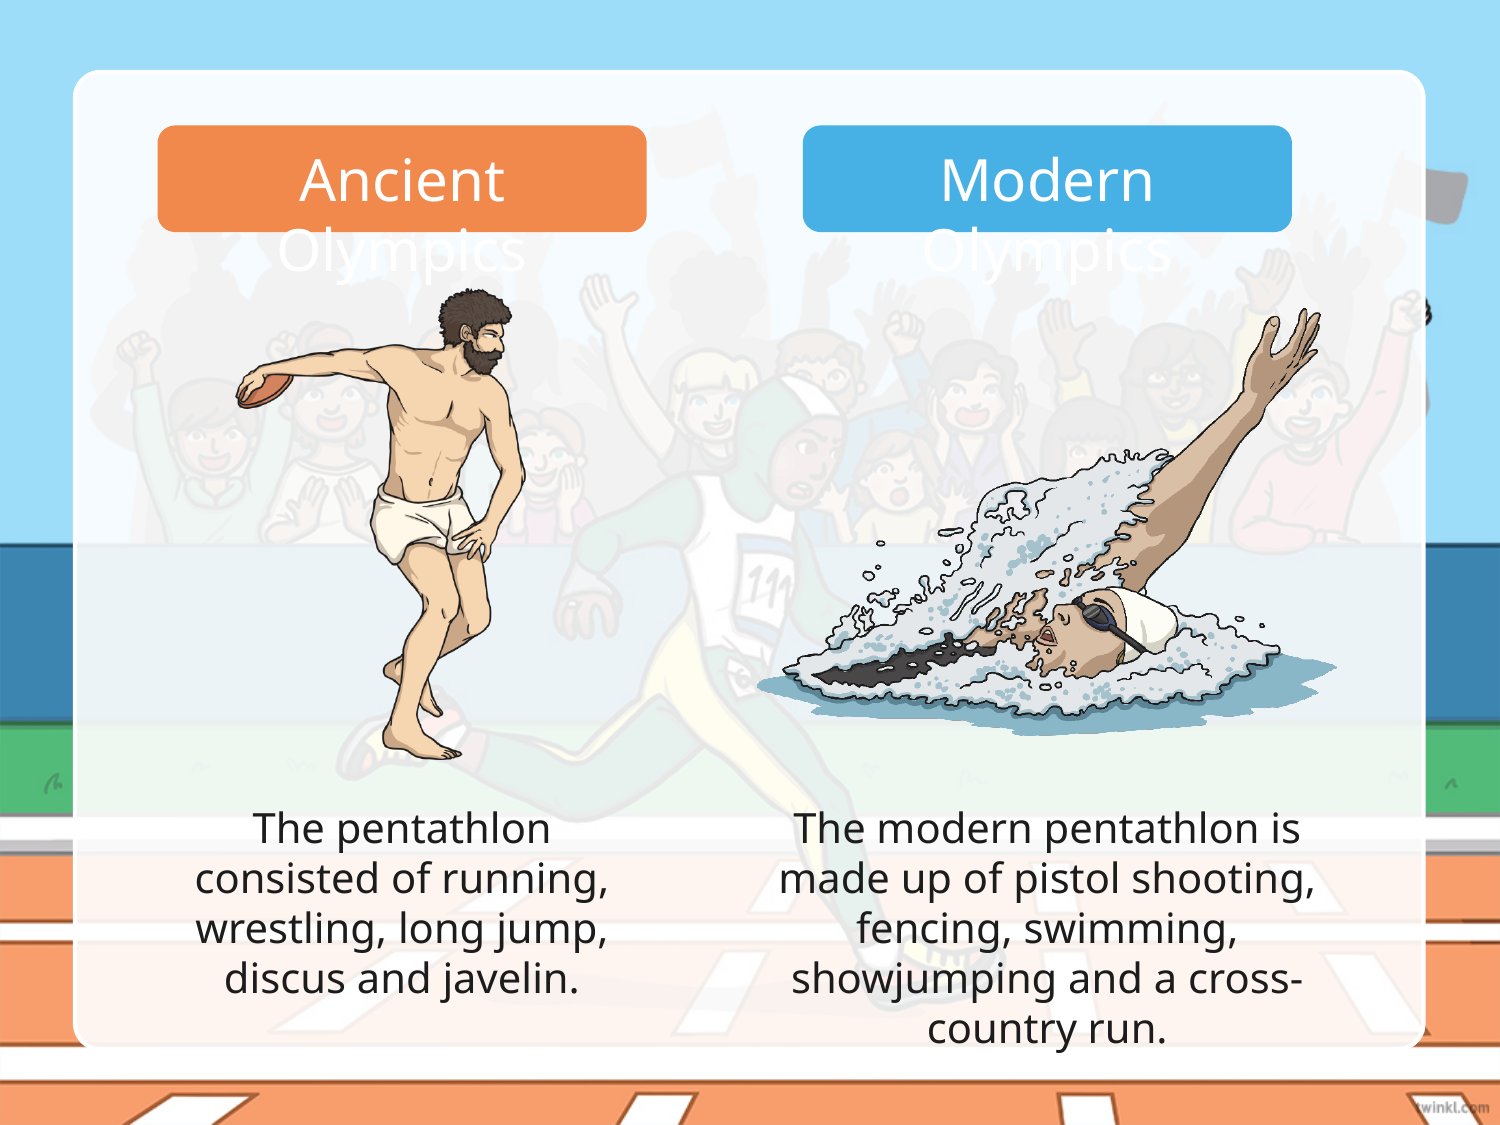

#
Ancient Olympics
Modern Olympics
The pentathlon consisted of running, wrestling, long jump, discus and javelin.
The modern pentathlon is made up of pistol shooting, fencing, swimming, showjumping and a cross-country run.